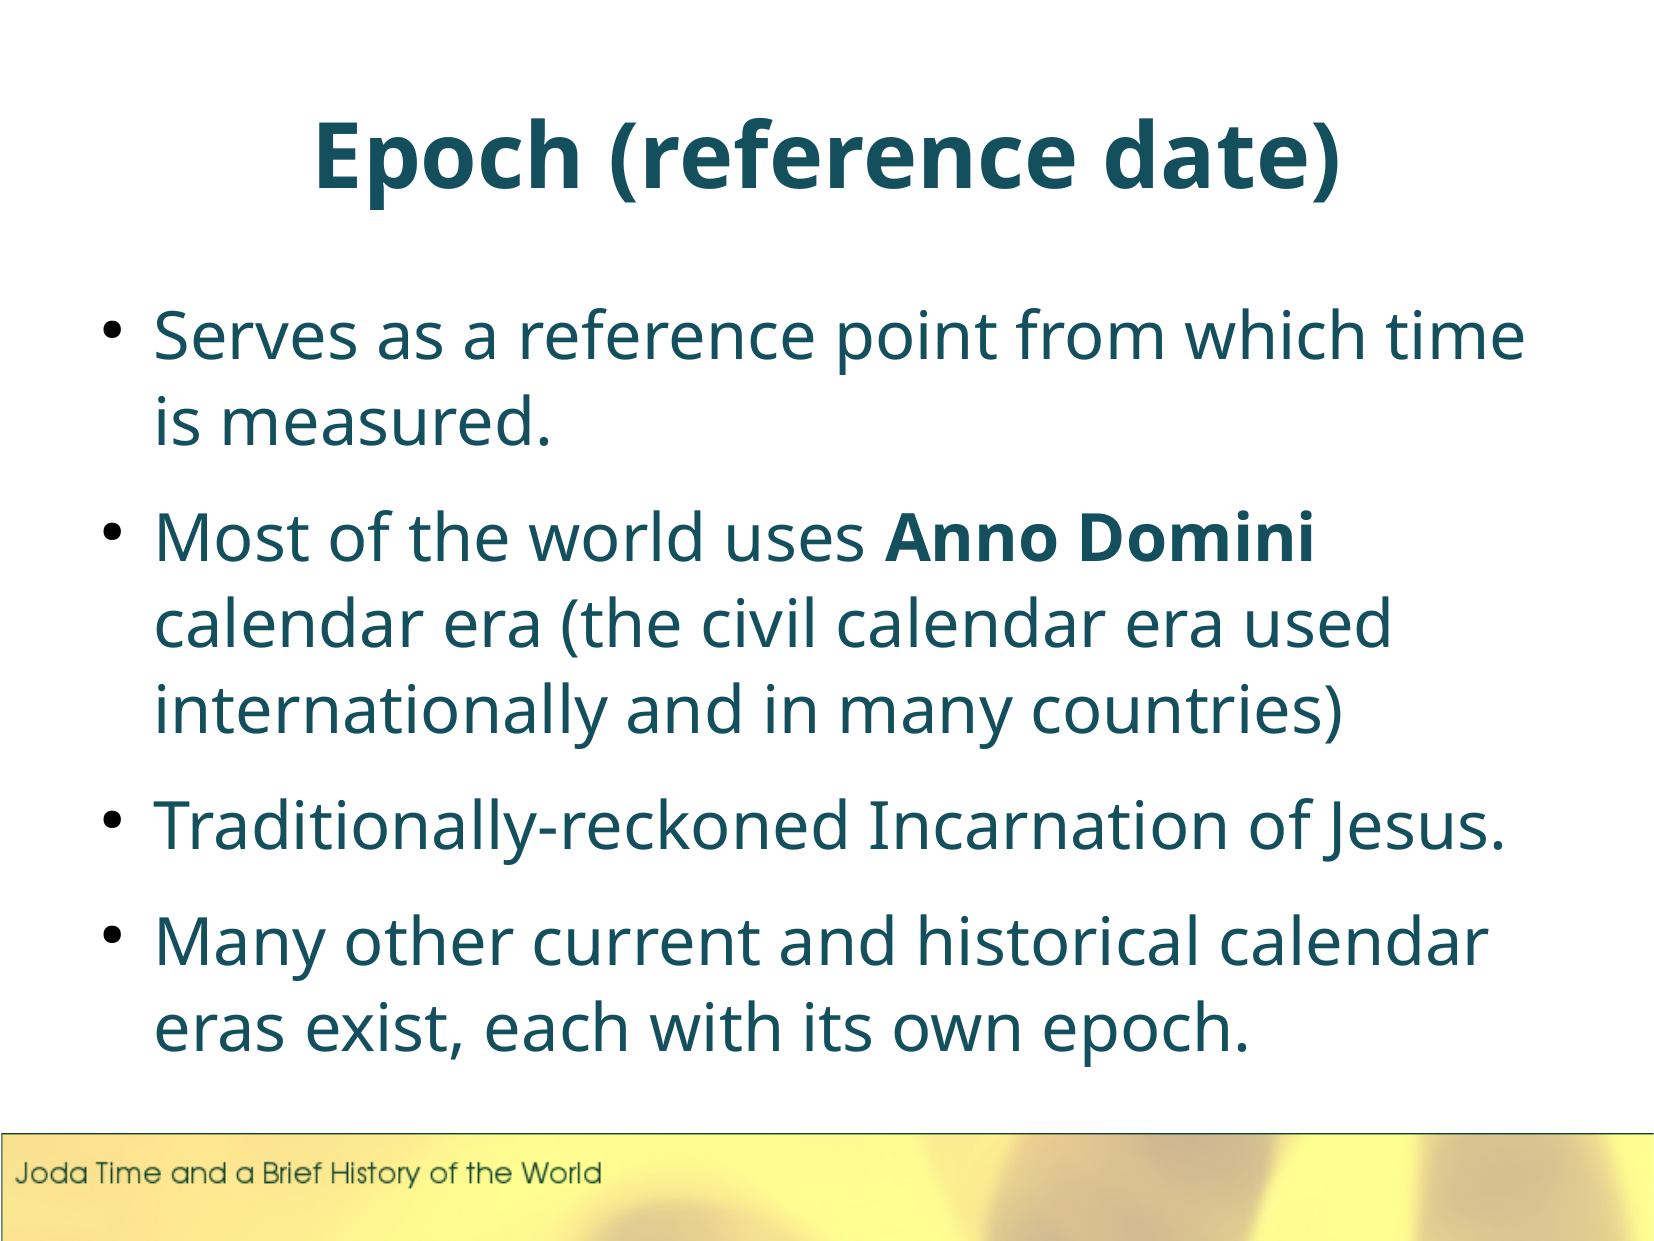

# Epoch (reference date)
Serves as a reference point from which time is measured.
Most of the world uses Anno Domini calendar era (the civil calendar era used internationally and in many countries)
Traditionally-reckoned Incarnation of Jesus.
Many other current and historical calendar eras exist, each with its own epoch.